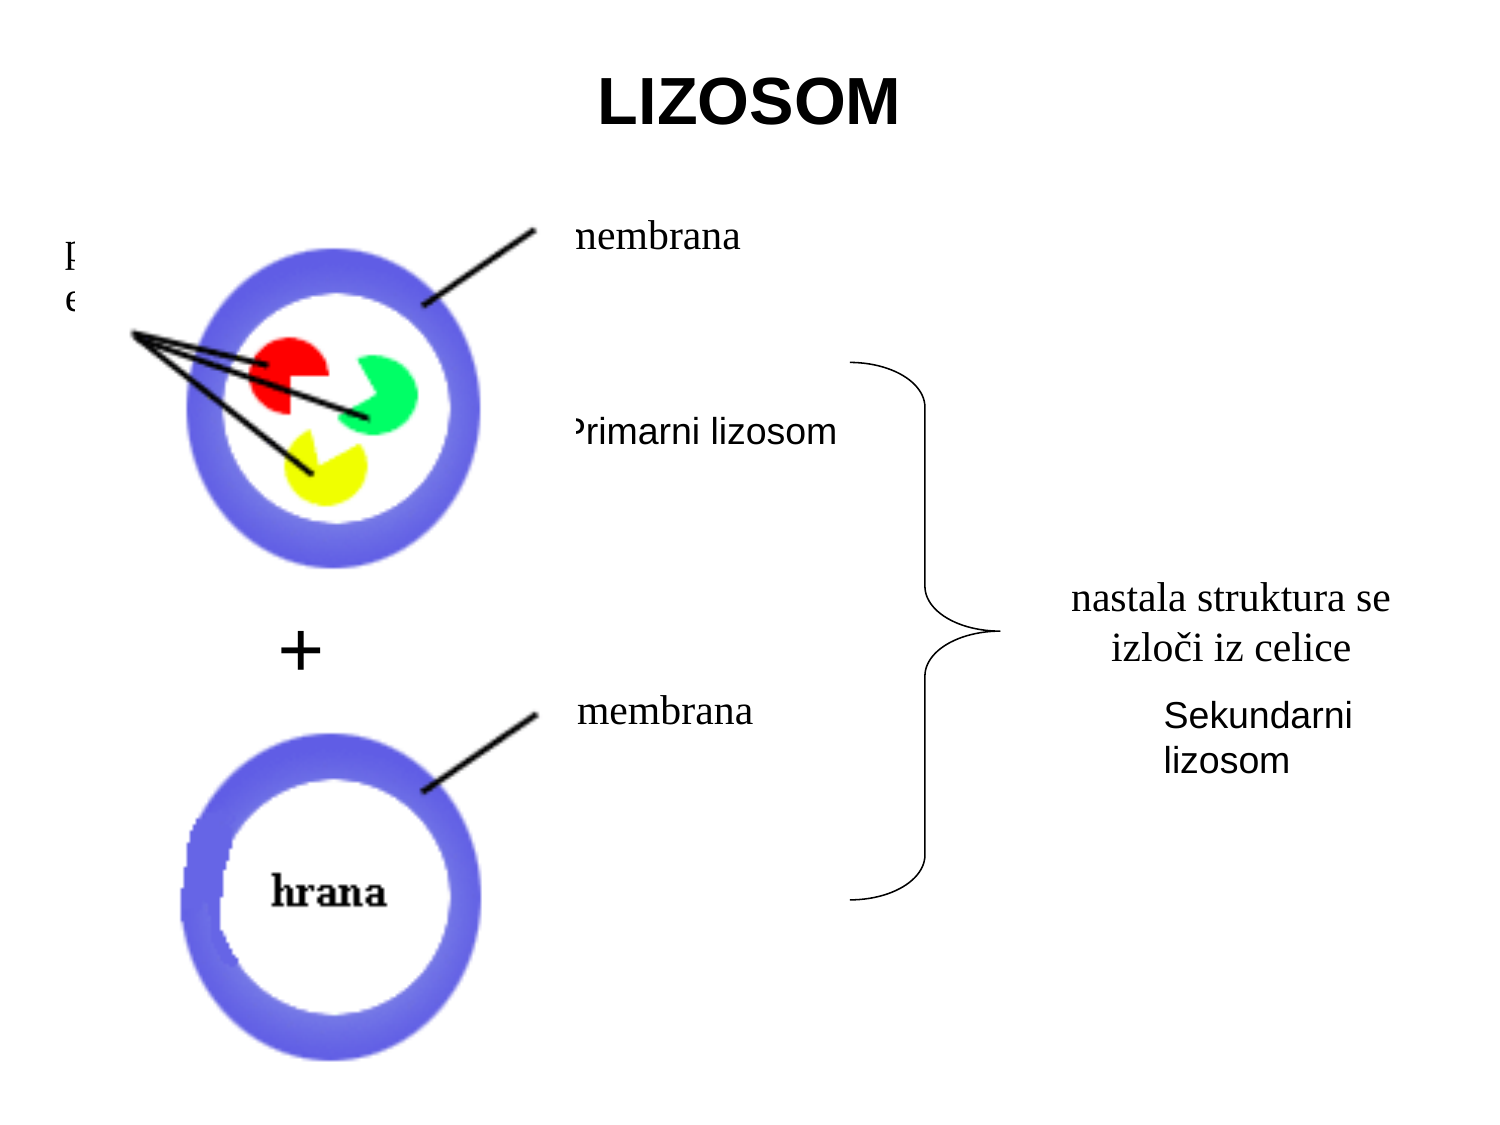

# LIZOSOM
membrana
prebavni encimi
Primarni lizosom
nastala struktura se izloči iz celice
+
membrana
Sekundarni
lizosom